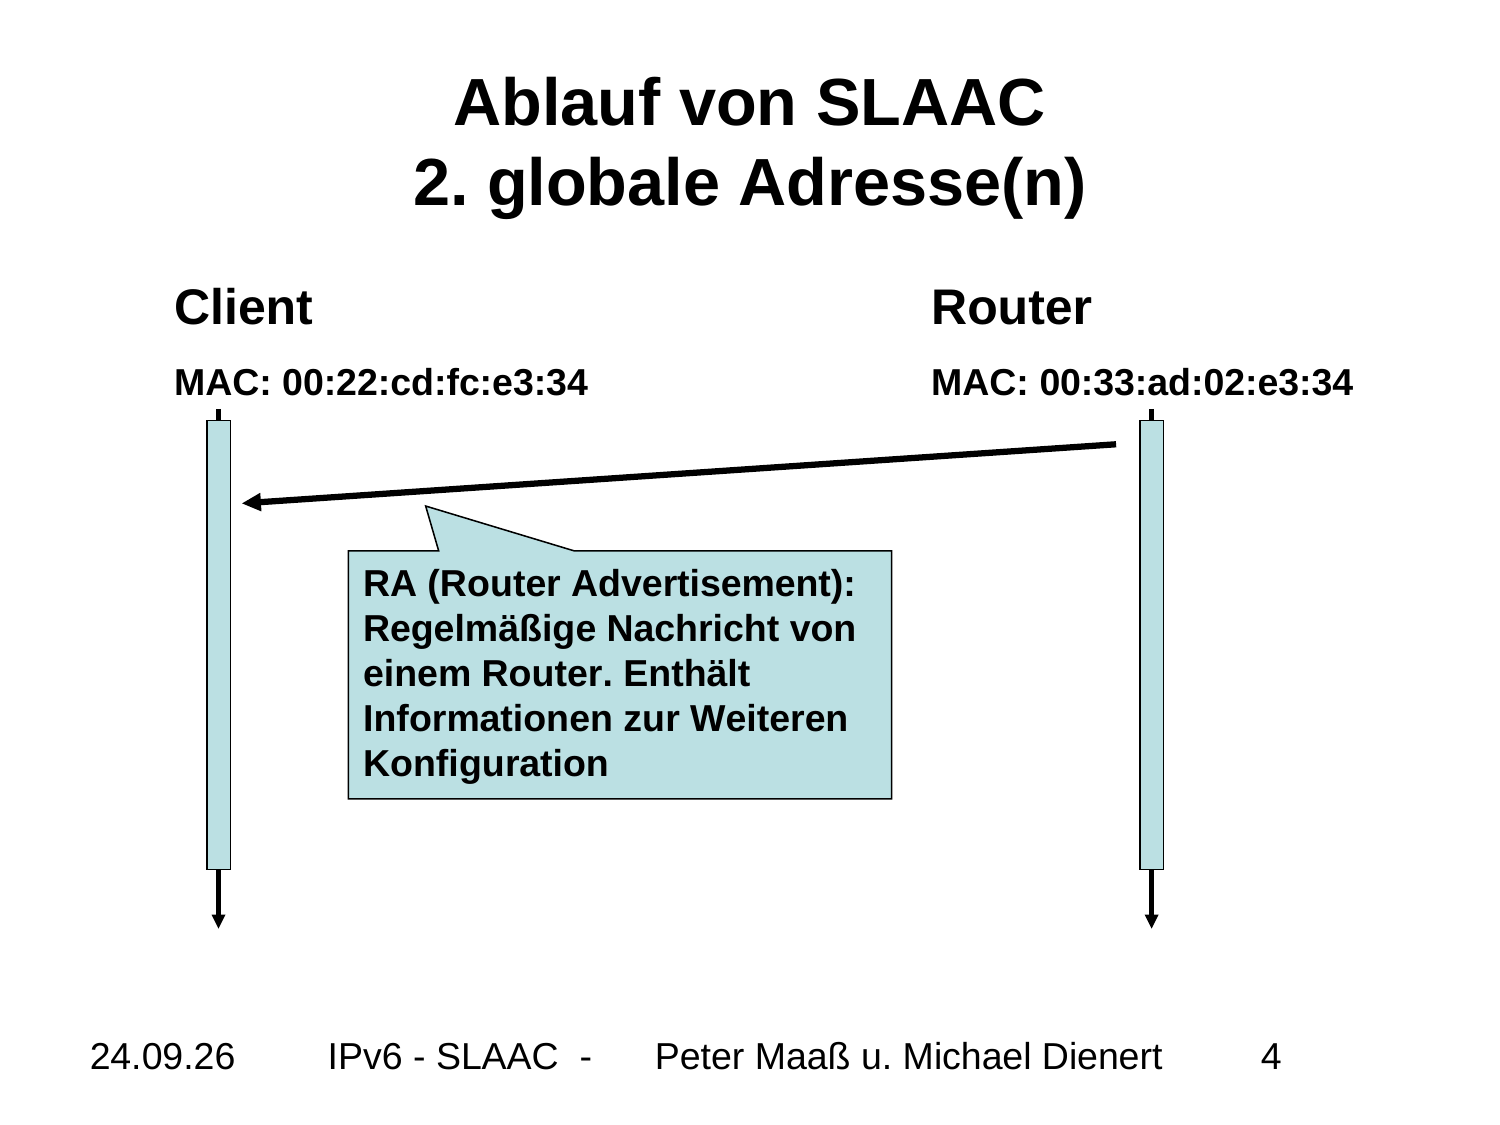

# Ablauf von SLAAC 2. globale Adresse(n)
Client
MAC: 00:22:cd:fc:e3:34
Router
MAC: 00:33:ad:02:e3:34
RA (Router Advertisement):
Regelmäßige Nachricht von einem Router. Enthält Informationen zur Weiteren Konfiguration
IPv6 - SLAAC - Peter Maaß u. Michael Dienert
4